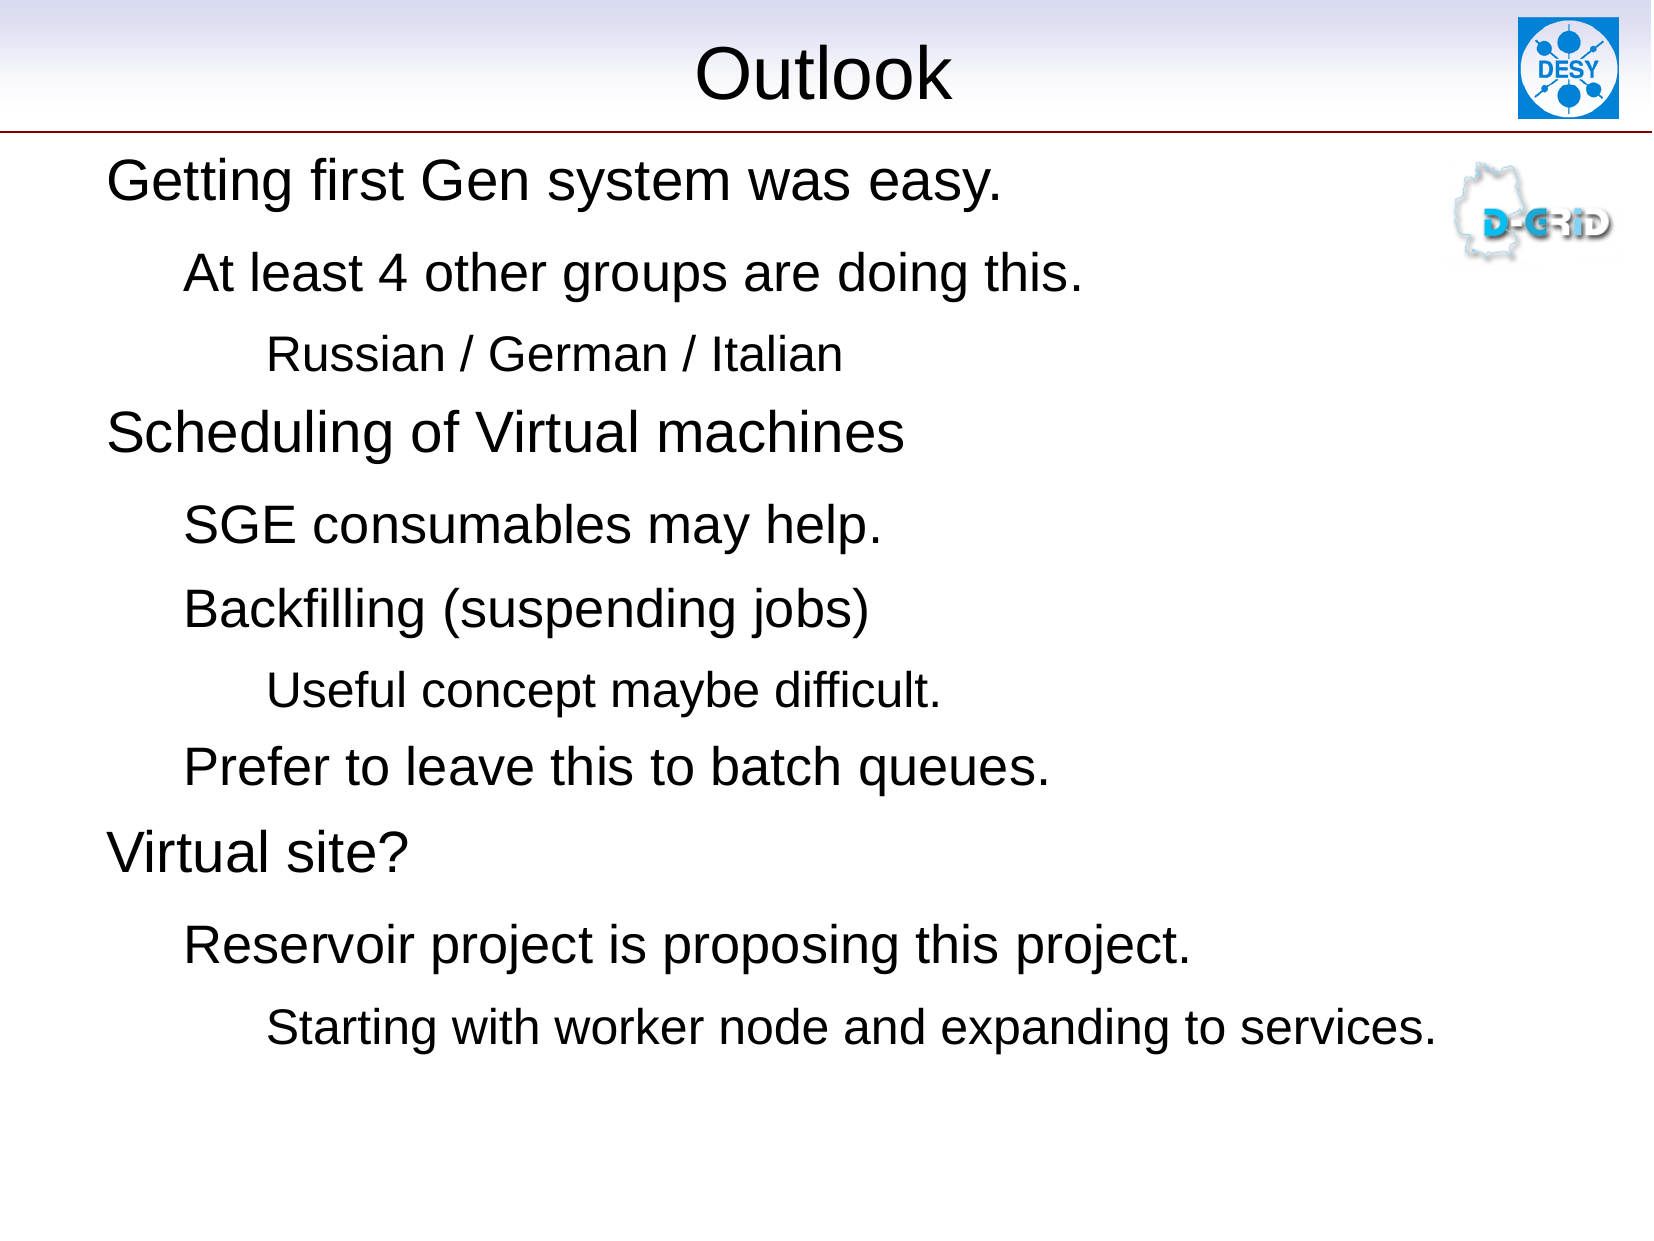

# Outlook
Getting first Gen system was easy.
At least 4 other groups are doing this.
Russian / German / Italian
Scheduling of Virtual machines
SGE consumables may help.
Backfilling (suspending jobs)
Useful concept maybe difficult.
Prefer to leave this to batch queues.
Virtual site?
Reservoir project is proposing this project.
Starting with worker node and expanding to services.